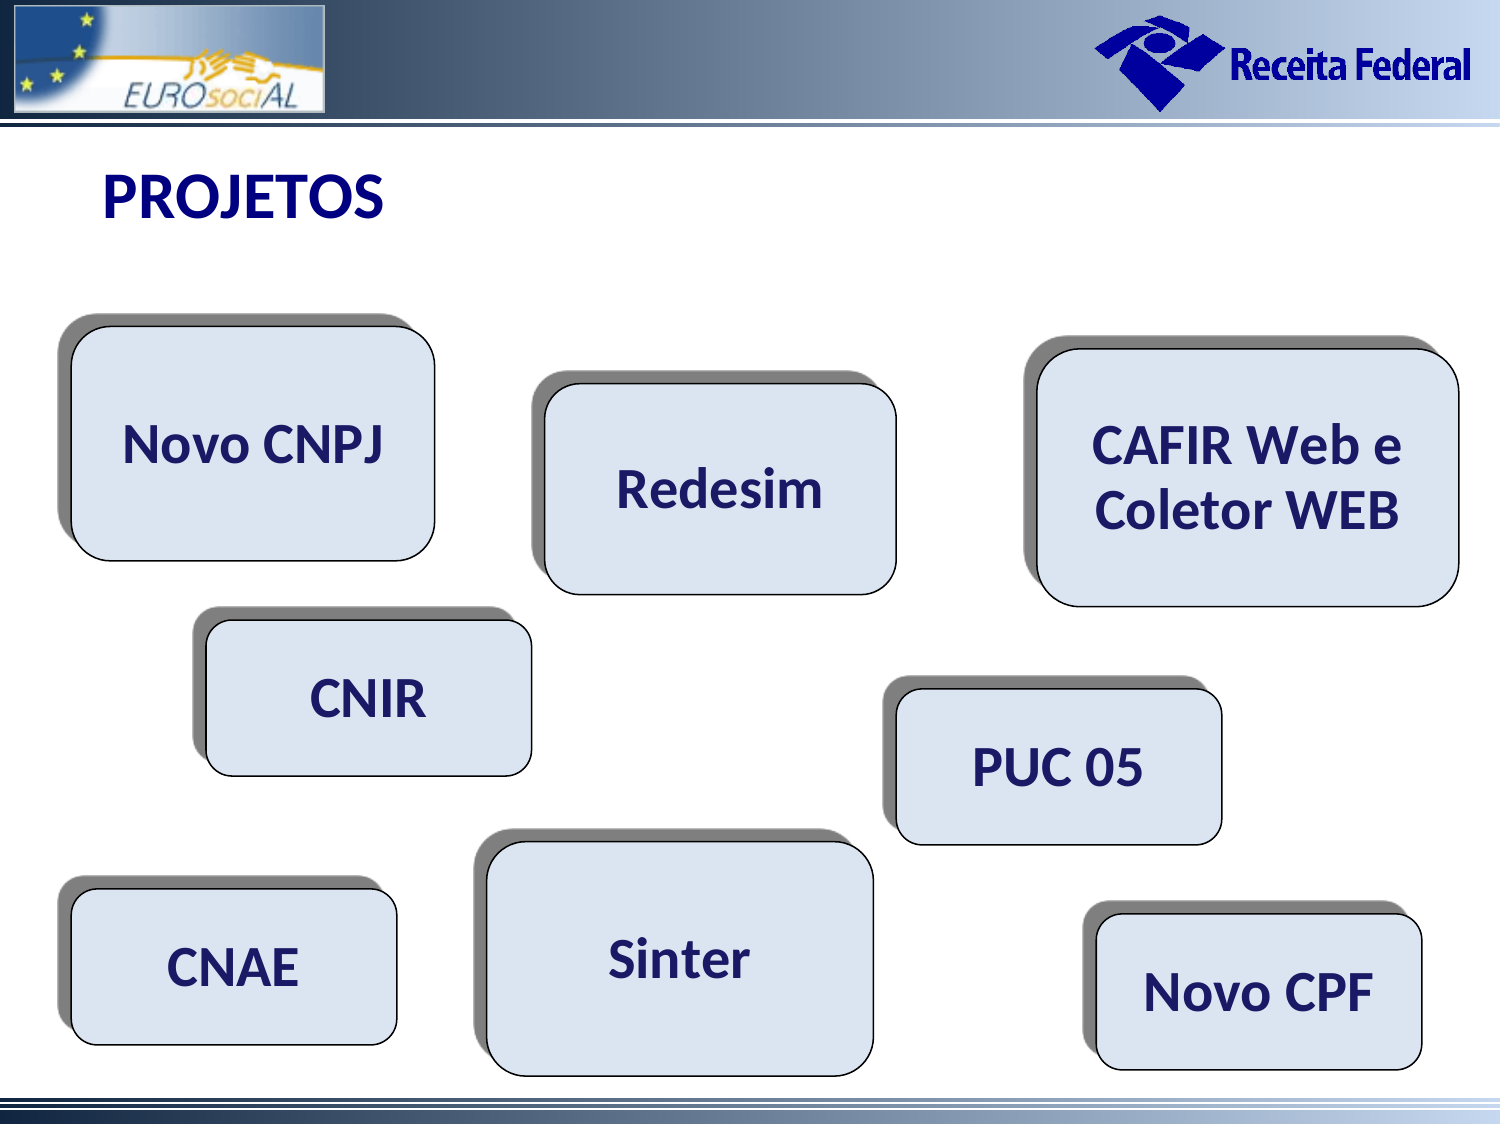

# PROJETOS
Novo CNPJ
CAFIR Web e Coletor WEB
Redesim
CNIR
PUC 05
Sinter
CNAE
Novo CPF